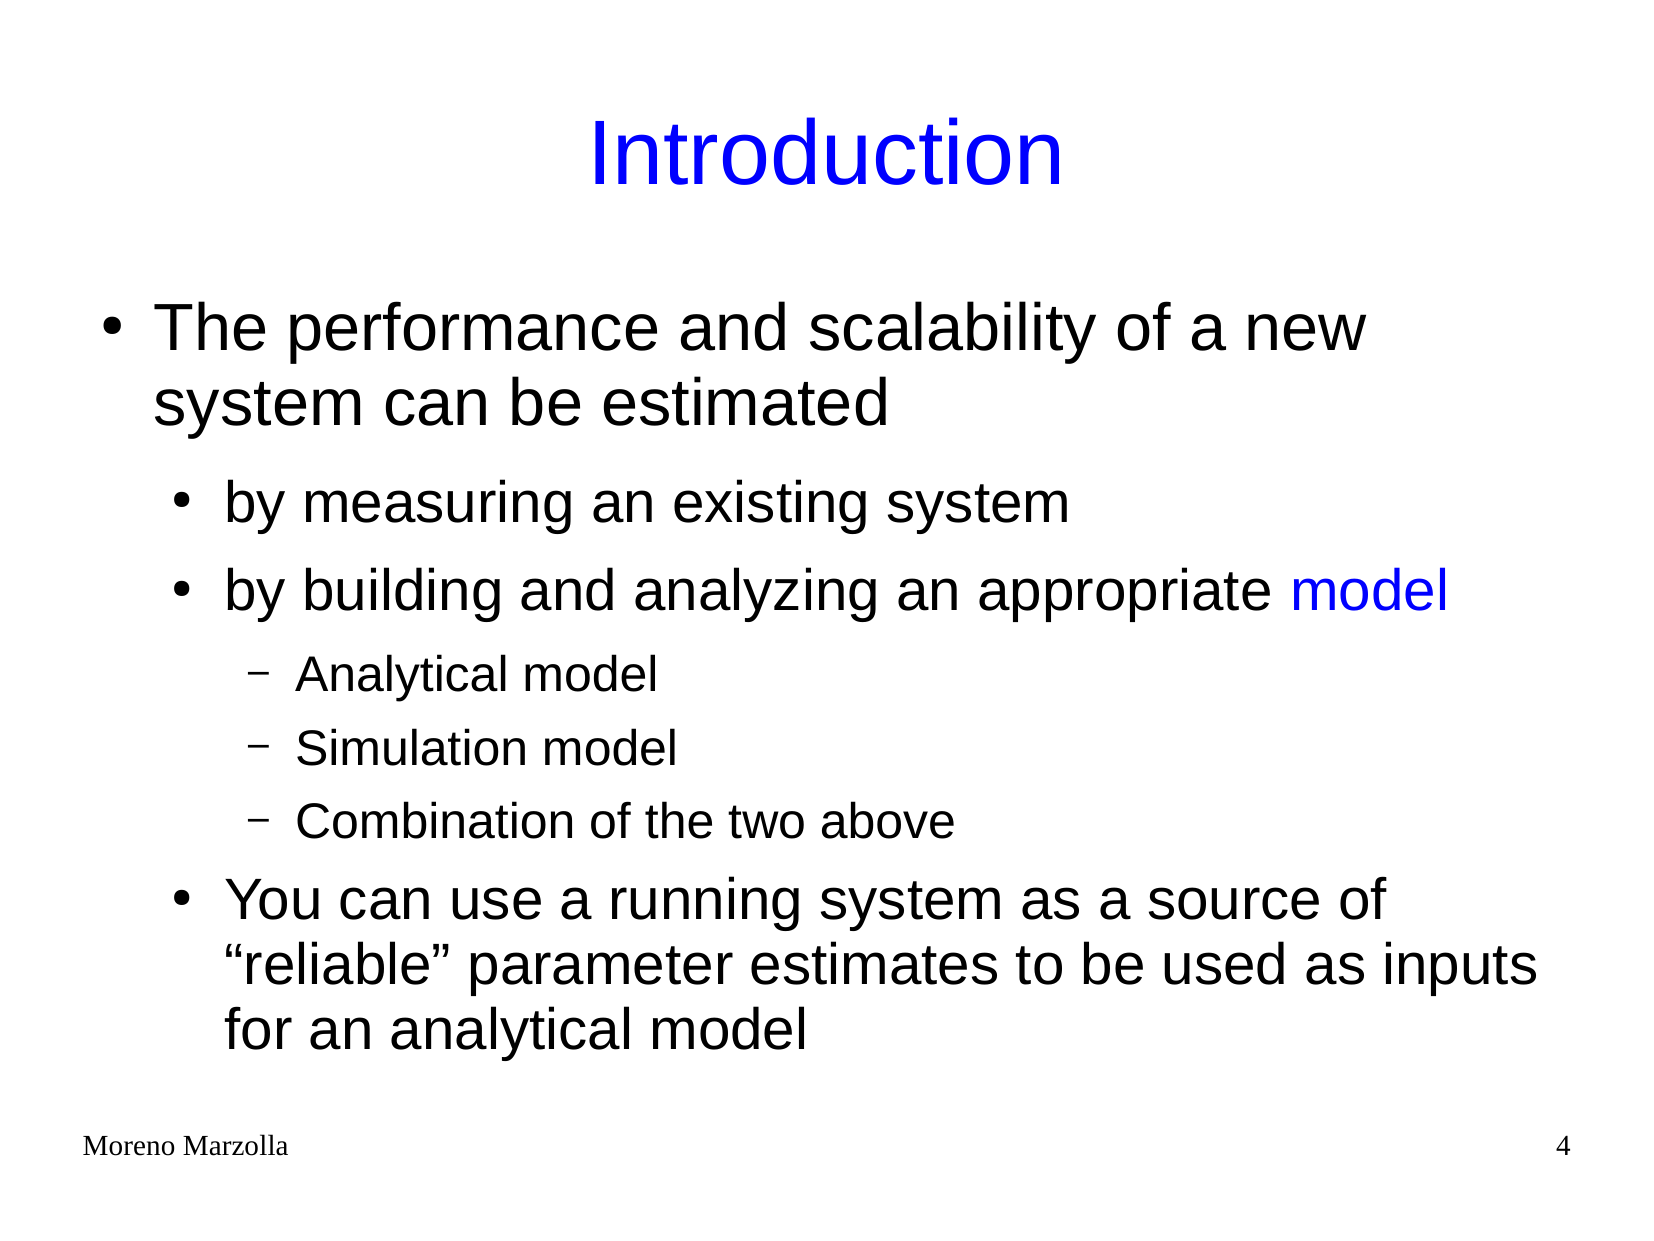

# Introduction
The performance and scalability of a new system can be estimated
by measuring an existing system
by building and analyzing an appropriate model
Analytical model
Simulation model
Combination of the two above
You can use a running system as a source of “reliable” parameter estimates to be used as inputs for an analytical model
Moreno Marzolla
4